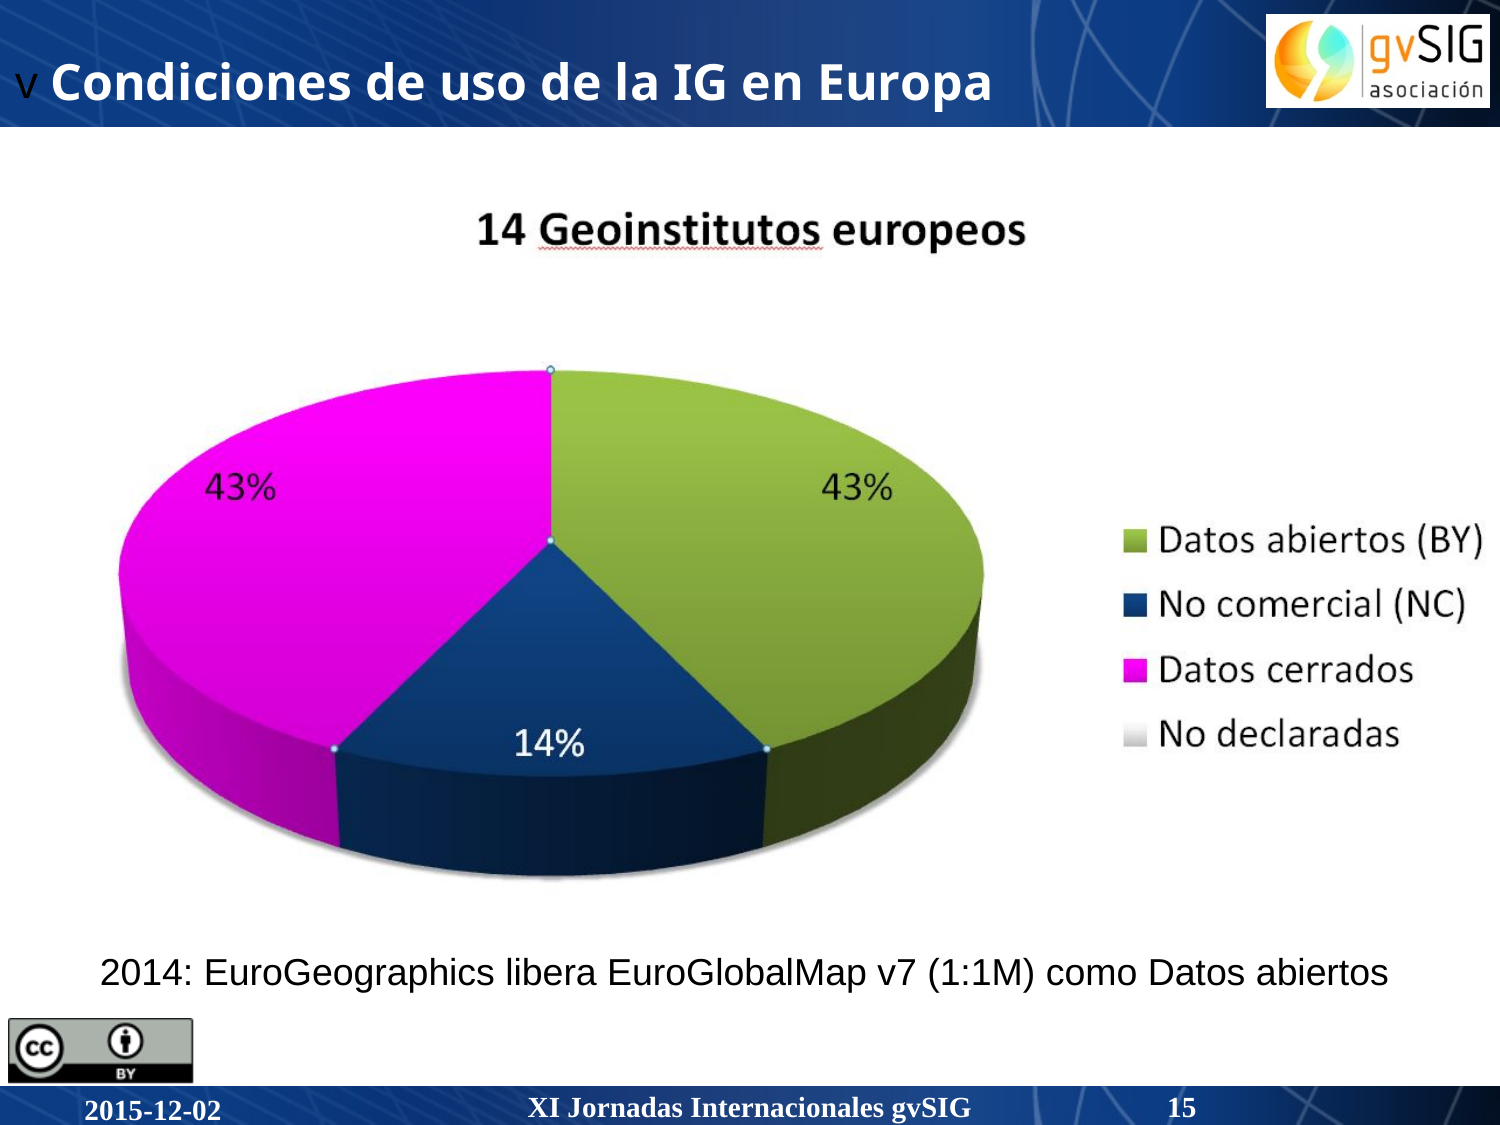

# Condiciones de uso de la IG en Europa
2014: EuroGeographics libera EuroGlobalMap v7 (1:1M) como Datos abiertos